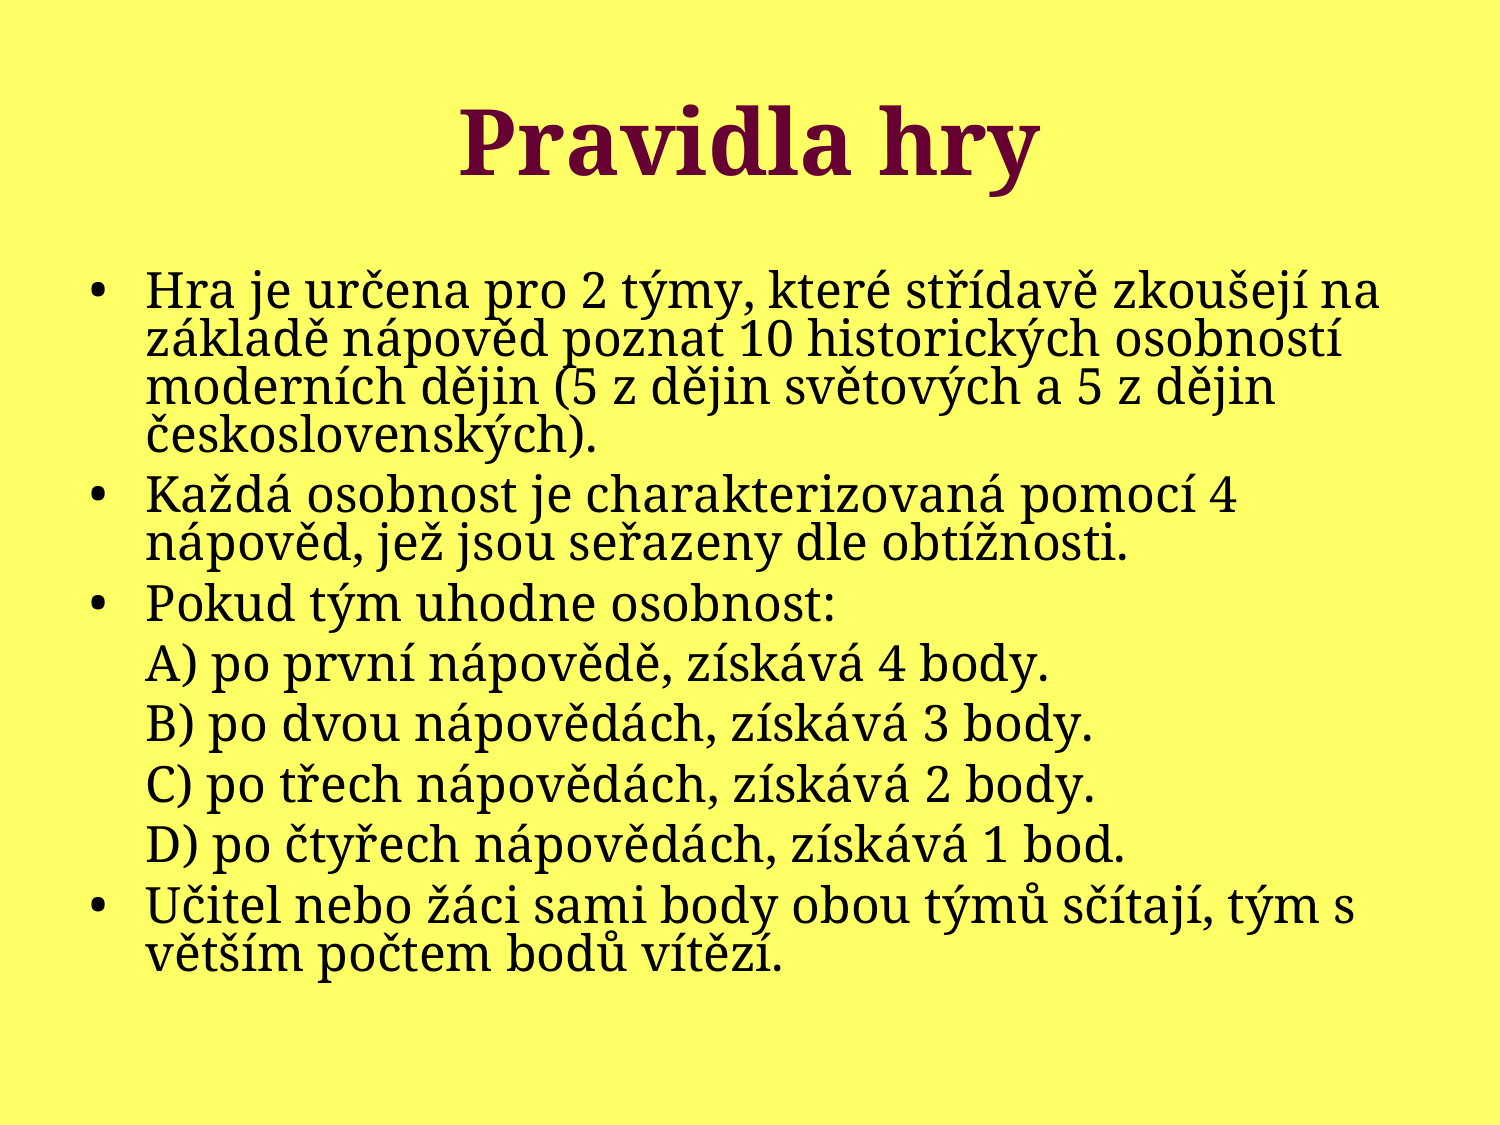

# Pravidla hry
Hra je určena pro 2 týmy, které střídavě zkoušejí na základě nápověd poznat 10 historických osobností moderních dějin (5 z dějin světových a 5 z dějin československých).
Každá osobnost je charakterizovaná pomocí 4 nápověd, jež jsou seřazeny dle obtížnosti.
Pokud tým uhodne osobnost:
	A) po první nápovědě, získává 4 body.
	B) po dvou nápovědách, získává 3 body.
	C) po třech nápovědách, získává 2 body.
	D) po čtyřech nápovědách, získává 1 bod.
Učitel nebo žáci sami body obou týmů sčítají, tým s větším počtem bodů vítězí.